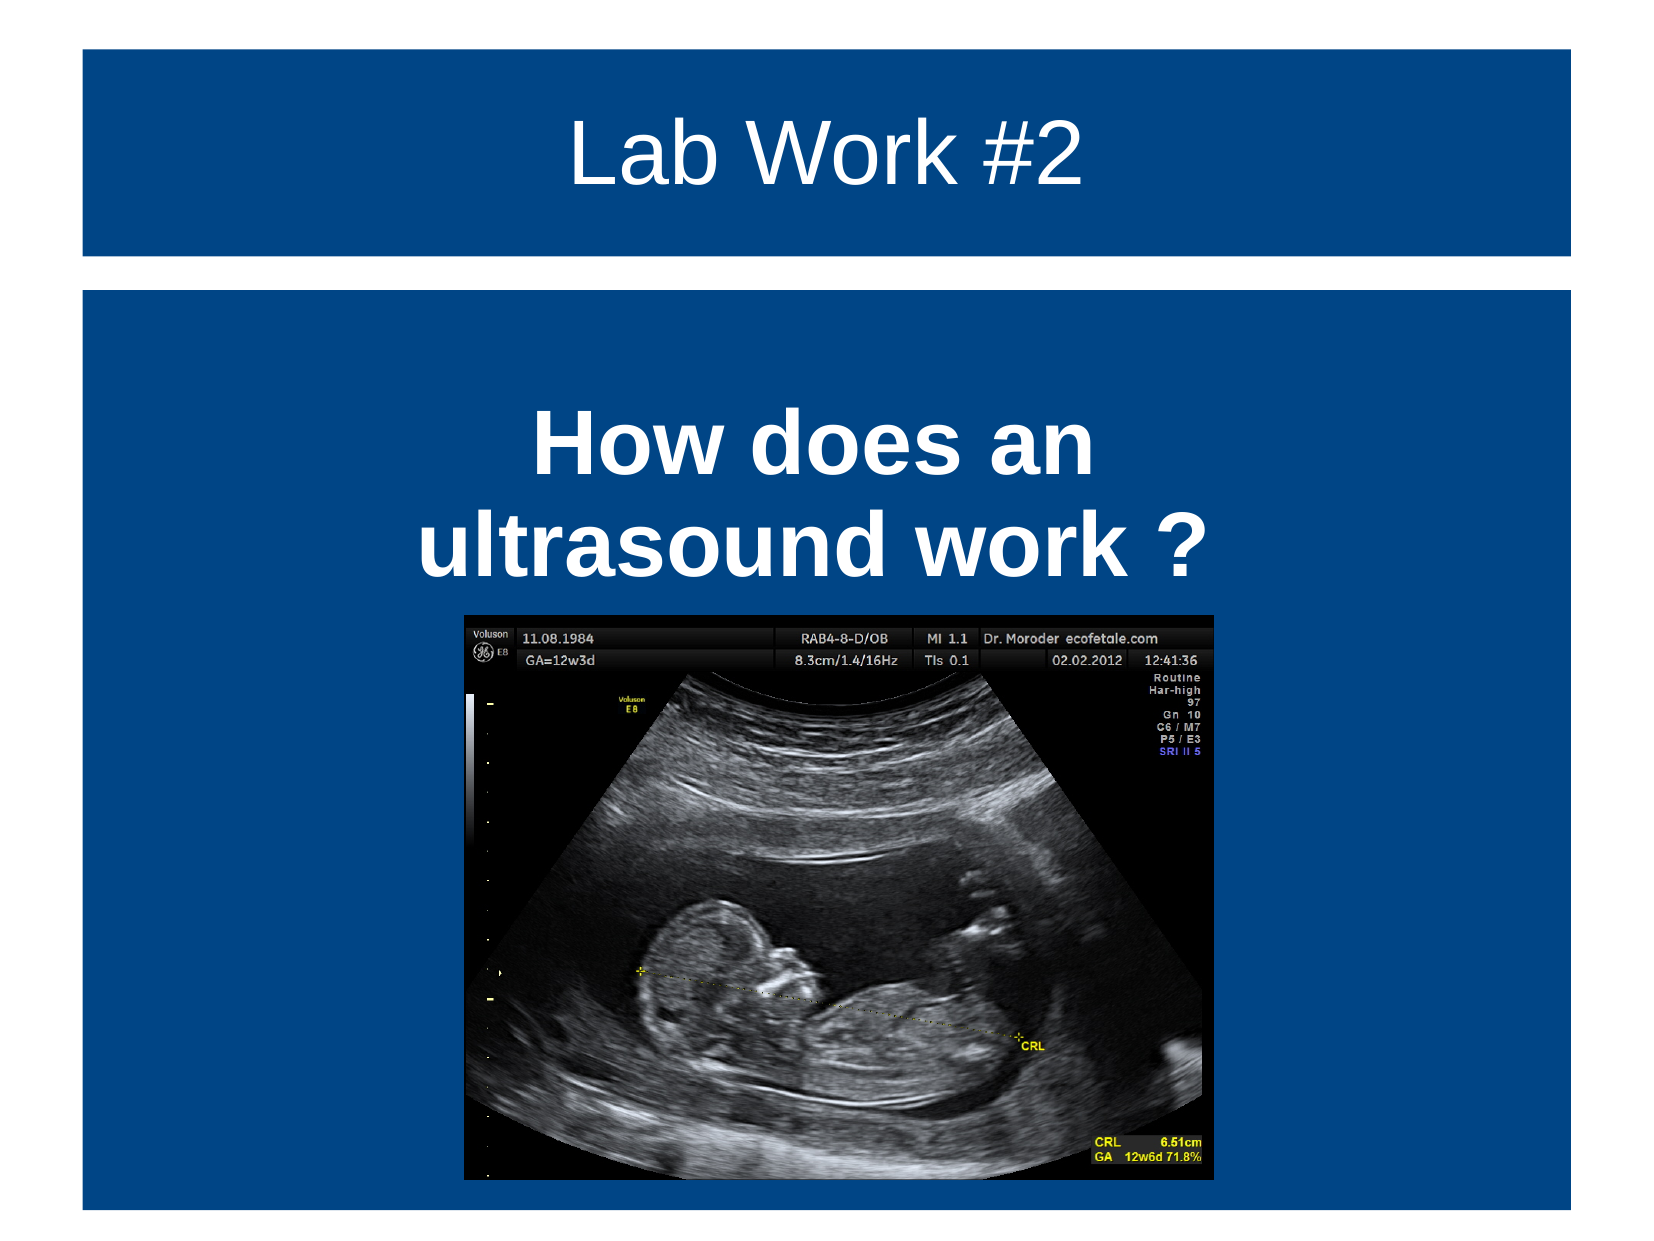

# Lab Work #2
How does an
ultrasound work ?